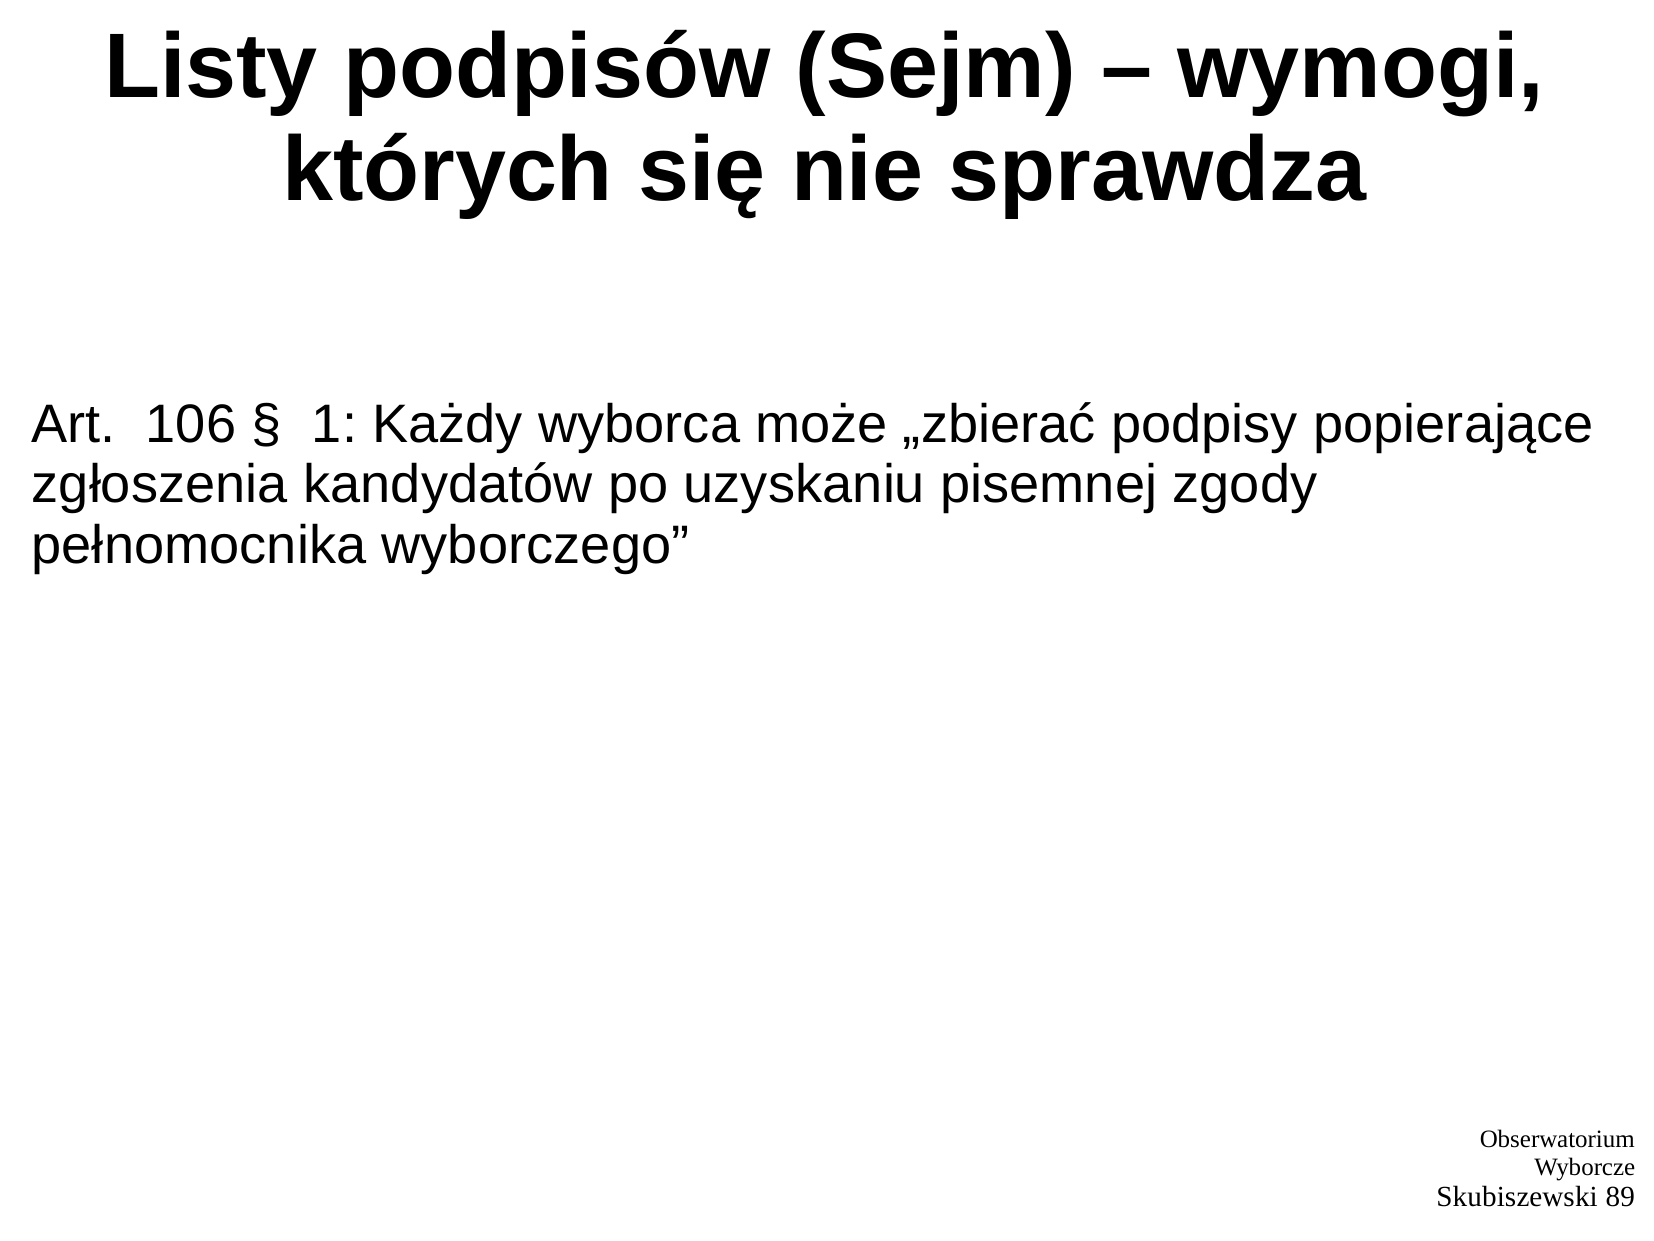

# Listy podpisów (Sejm) – wymogi, których się nie sprawdza
Art. 106 § 1: Każdy wyborca może „zbierać podpisy popierające zgłoszenia kandydatów po uzyskaniu pisemnej zgody pełnomocnika wyborczego”
89